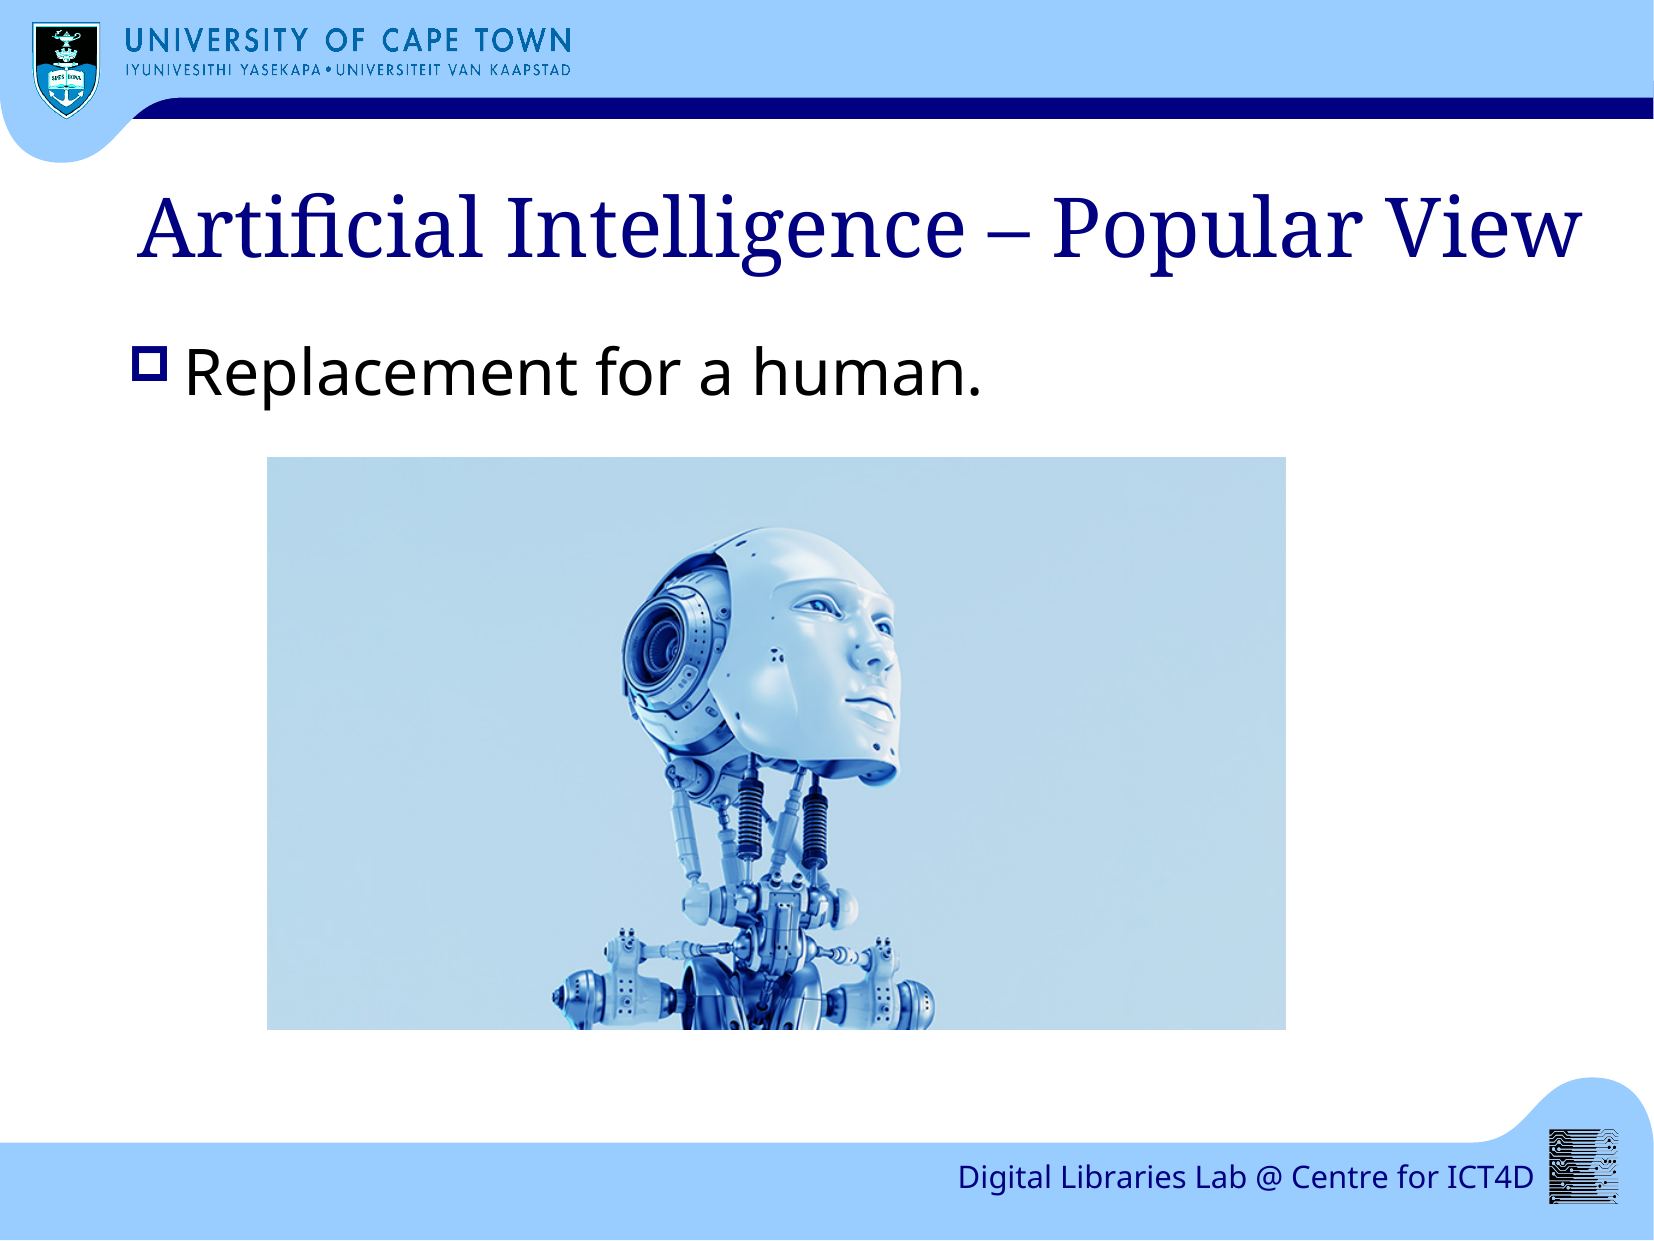

# Artificial Intelligence – Popular View
Replacement for a human.